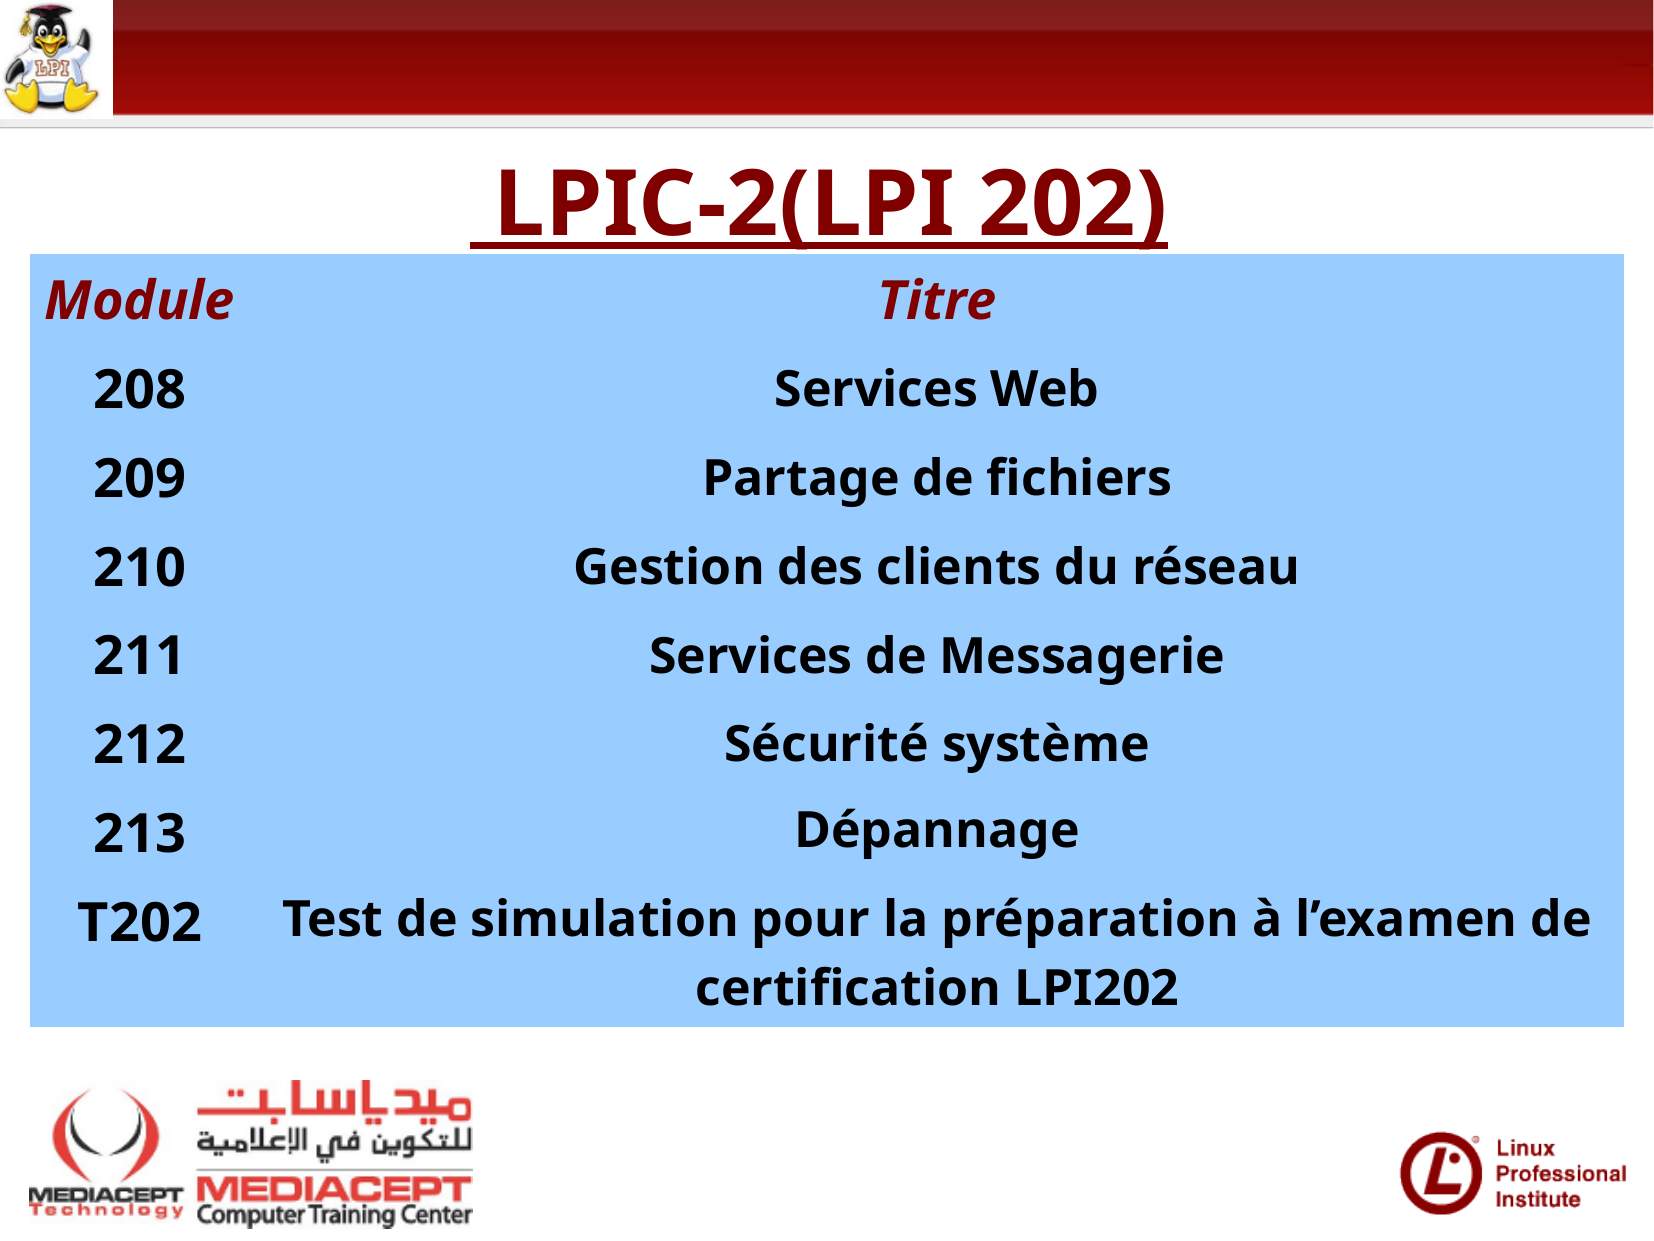

LPIC-2(LPI 202)
| Module | Titre |
| --- | --- |
| 208 | Services Web |
| 209 | Partage de fichiers |
| 210 | Gestion des clients du réseau |
| 211 | Services de Messagerie |
| 212 | Sécurité système |
| 213 | Dépannage |
| T202 | Test de simulation pour la préparation à l’examen de certification LPI202 |